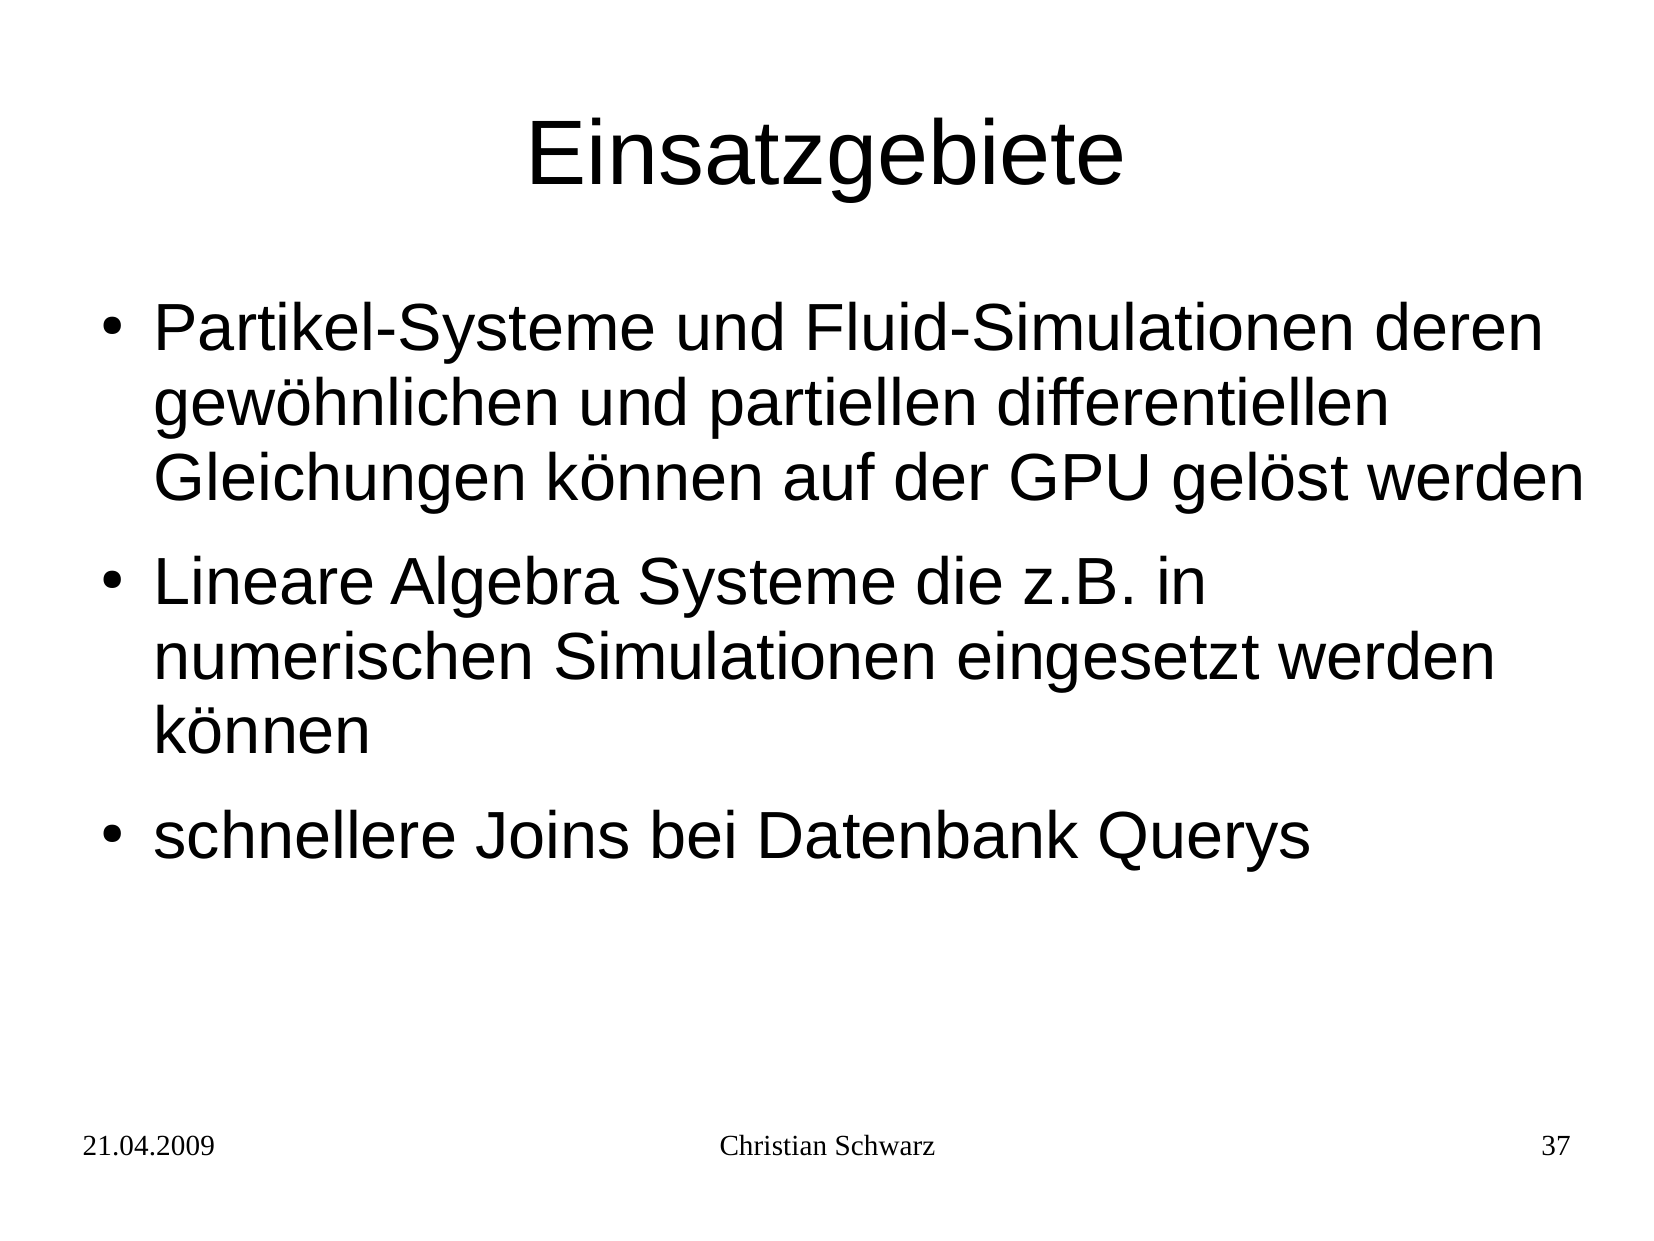

# Einsatzgebiete
Partikel-Systeme und Fluid-Simulationen deren gewöhnlichen und partiellen differentiellen Gleichungen können auf der GPU gelöst werden
Lineare Algebra Systeme die z.B. in numerischen Simulationen eingesetzt werden können
schnellere Joins bei Datenbank Querys
21.04.2009
Christian Schwarz
37